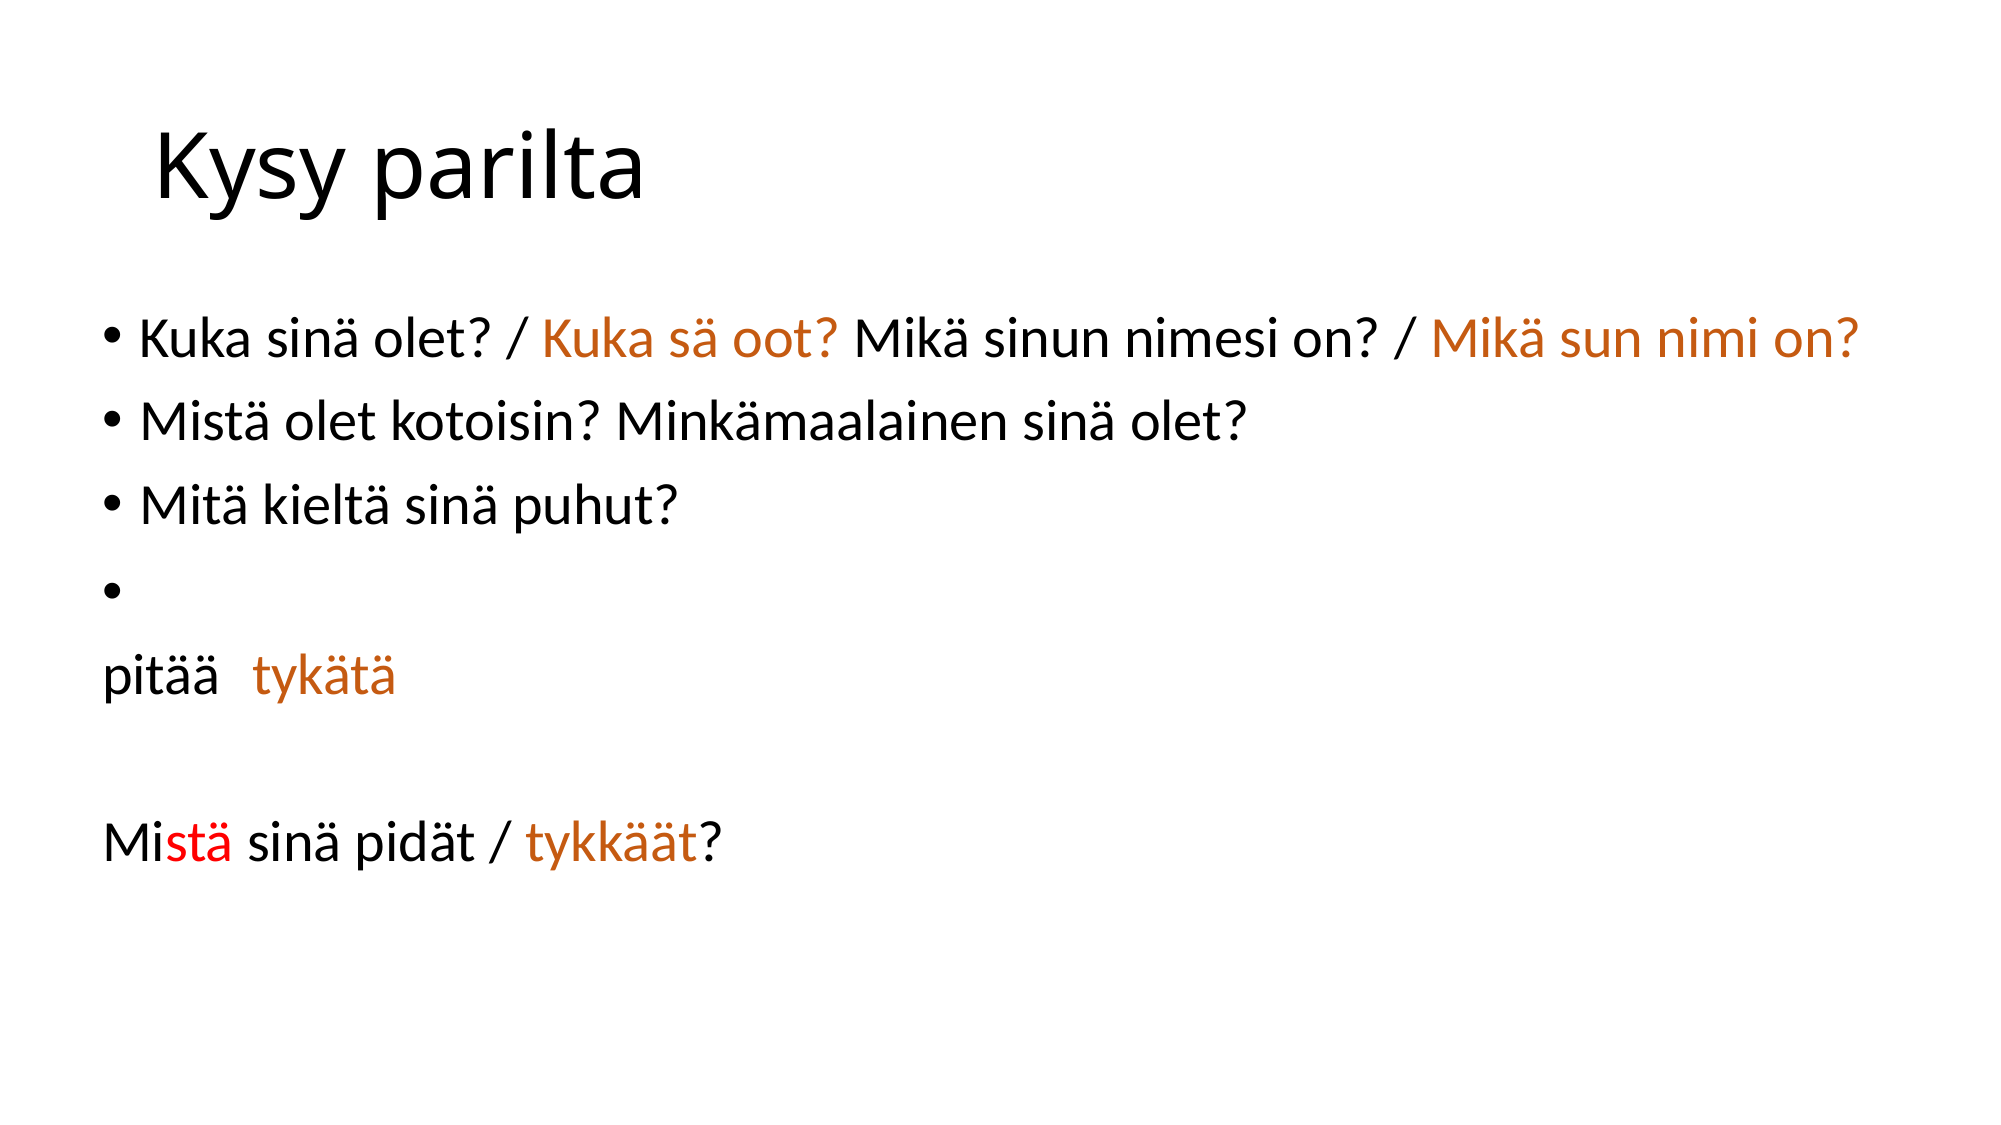

# Kysy parilta
Kuka sinä olet? / Kuka sä oot? Mikä sinun nimesi on? / Mikä sun nimi on?
Mistä olet kotoisin? Minkämaalainen sinä olet?
Mitä kieltä sinä puhut?
pitää	tykätä
Mistä sinä pidät / tykkäät?